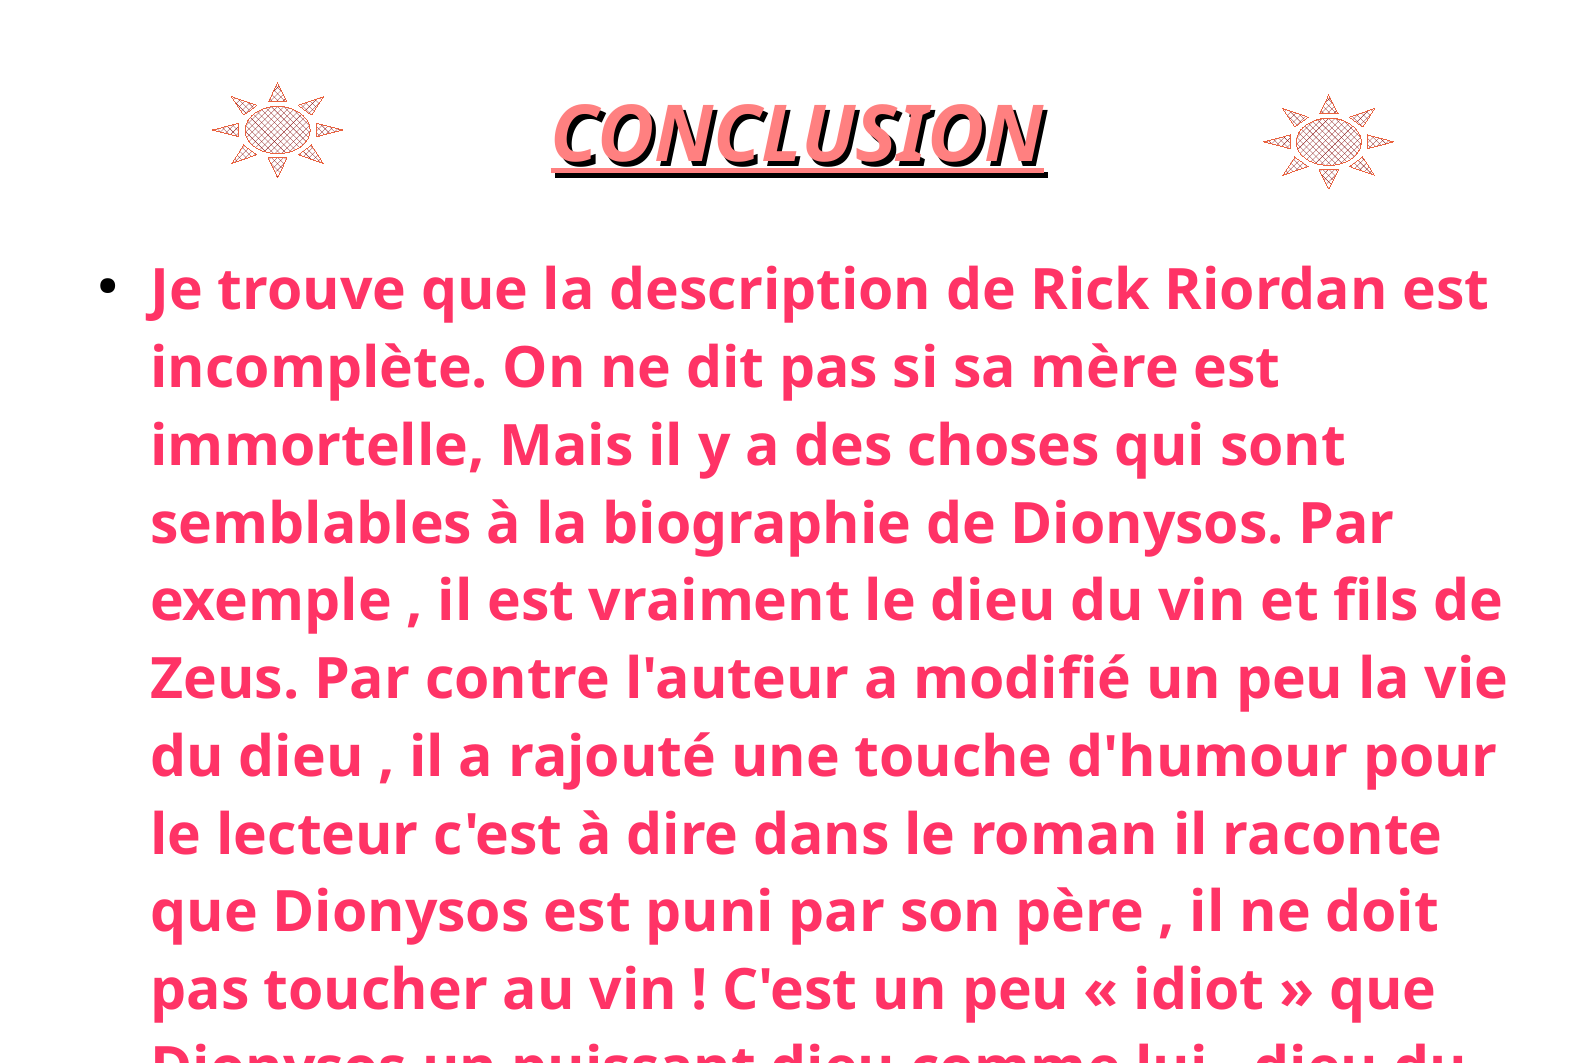

# CONCLUSION
Je trouve que la description de Rick Riordan est incomplète. On ne dit pas si sa mère est immortelle, Mais il y a des choses qui sont semblables à la biographie de Dionysos. Par exemple , il est vraiment le dieu du vin et fils de Zeus. Par contre l'auteur a modifié un peu la vie du dieu , il a rajouté une touche d'humour pour le lecteur c'est à dire dans le roman il raconte que Dionysos est puni par son père , il ne doit pas toucher au vin ! C'est un peu « idiot » que Dionysos un puissant dieu comme lui , dieu du vin soit interdit de boire du vin . Donc mon opinion personnelle envers ces modifications apportées au personnage de Dionysos est plutôt positive car il joue un peu avec le dieu, il le rend moins menaçant.